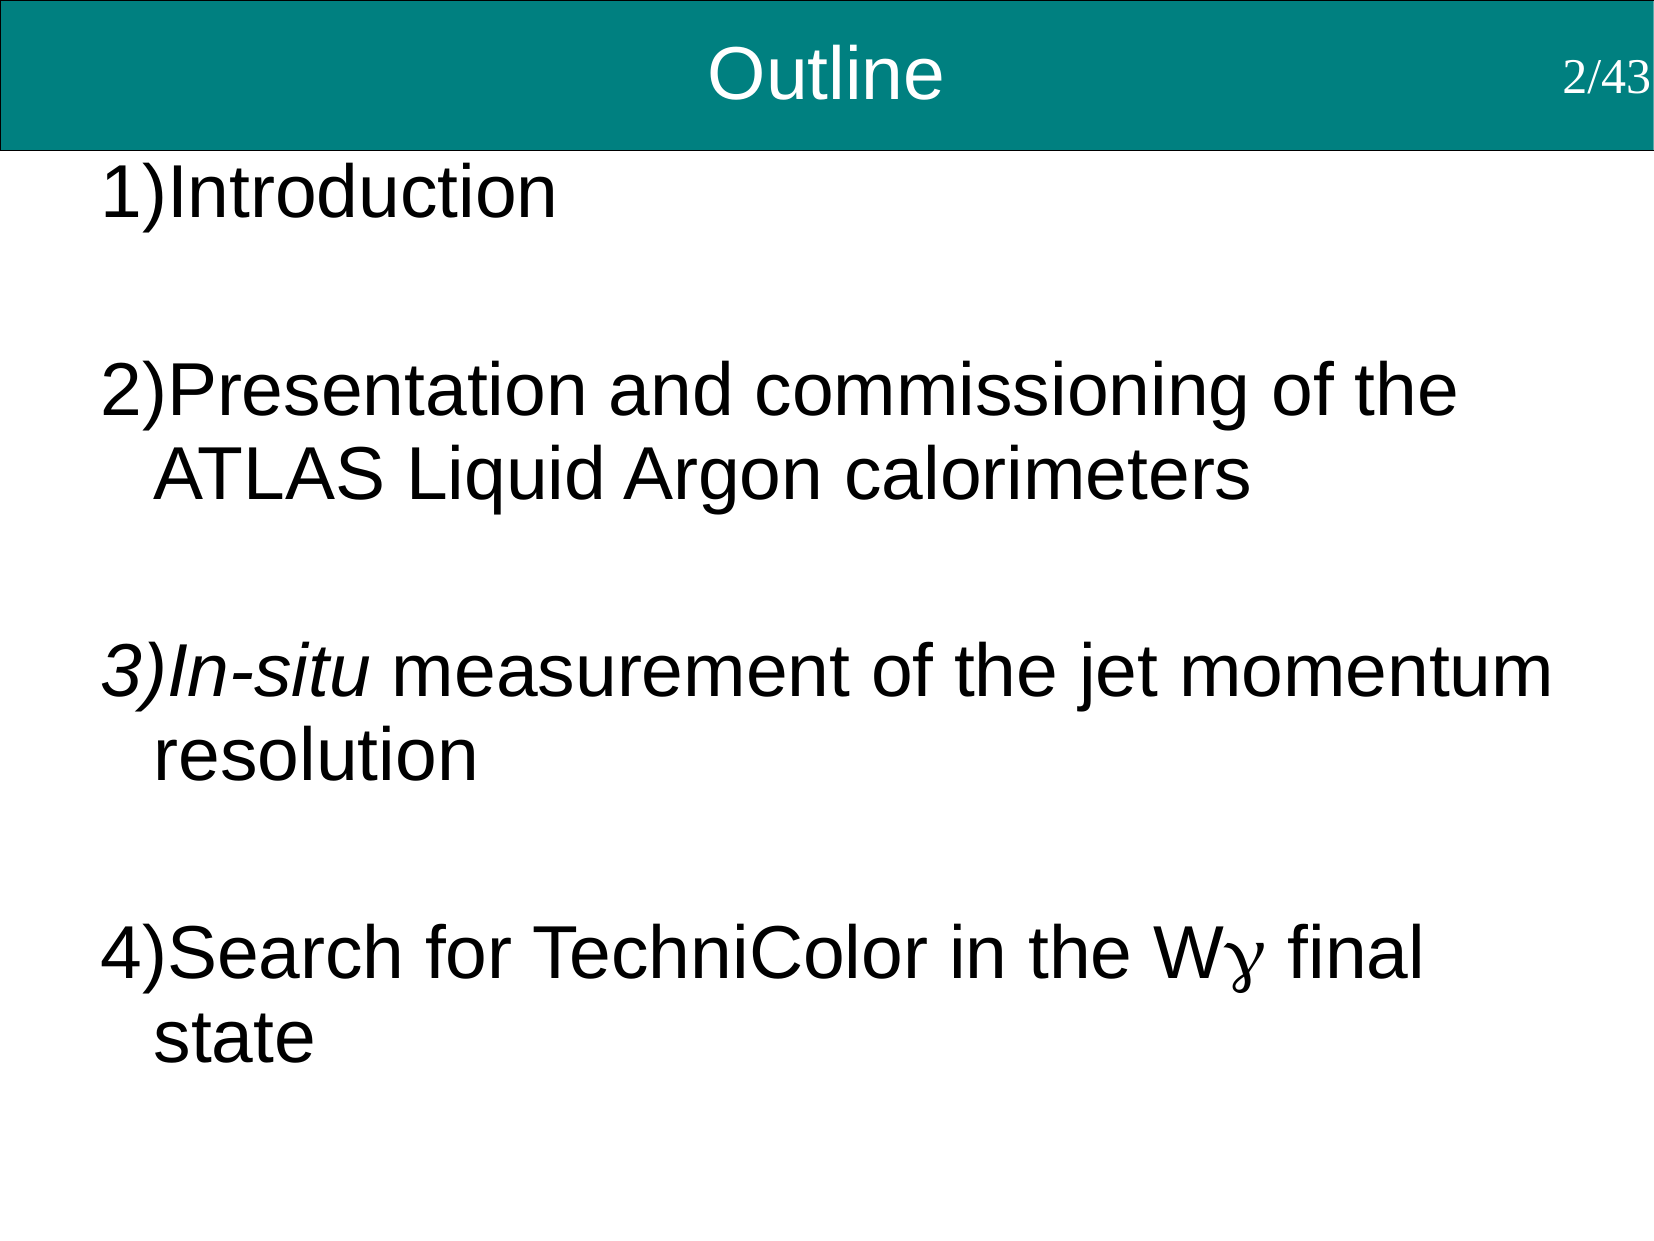

# Outline
2
Introduction
Presentation and commissioning of the ATLAS Liquid Argon calorimeters
In-situ measurement of the jet momentum resolution
Search for TechniColor in the W final state